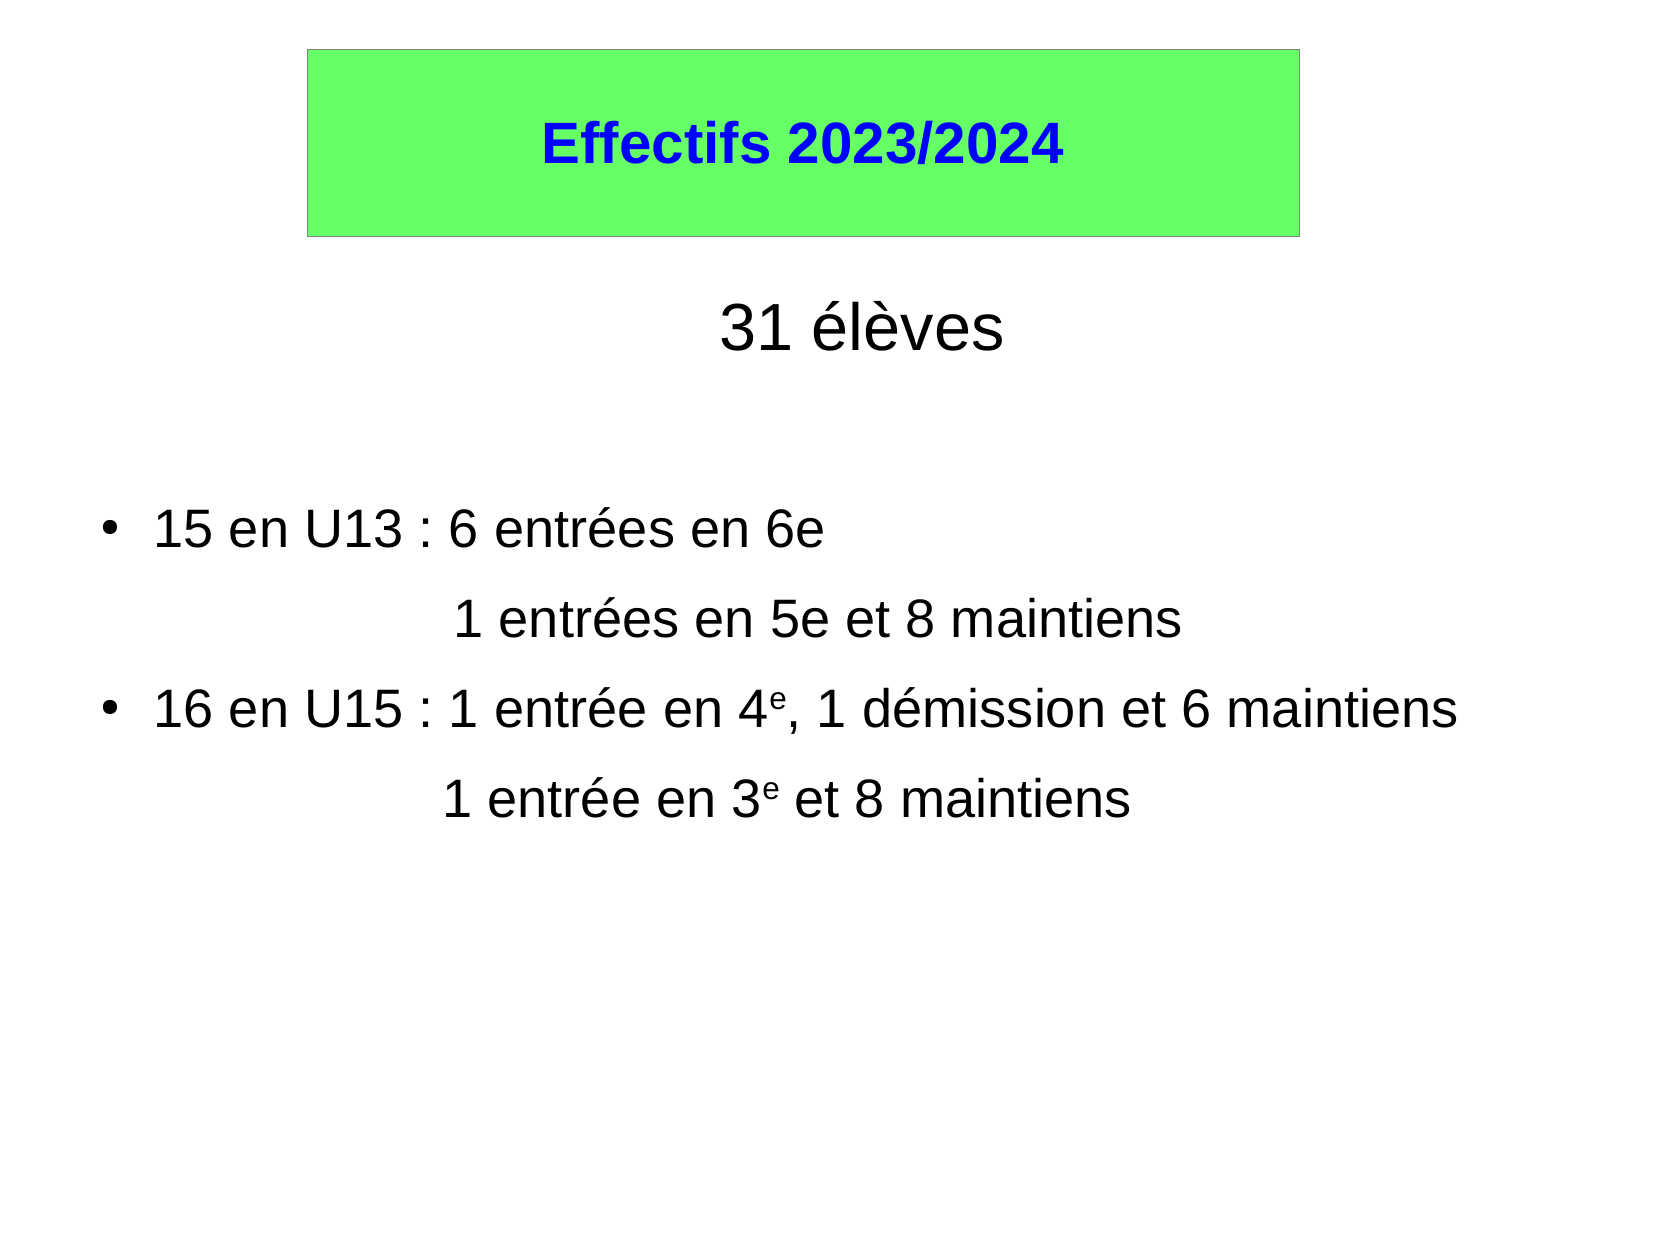

Effectifs 2023/2024
# 31 élèves
15 en U13 : 6 entrées en 6e
 1 entrées en 5e et 8 maintiens
16 en U15 : 1 entrée en 4e, 1 démission et 6 maintiens
 1 entrée en 3e et 8 maintiens